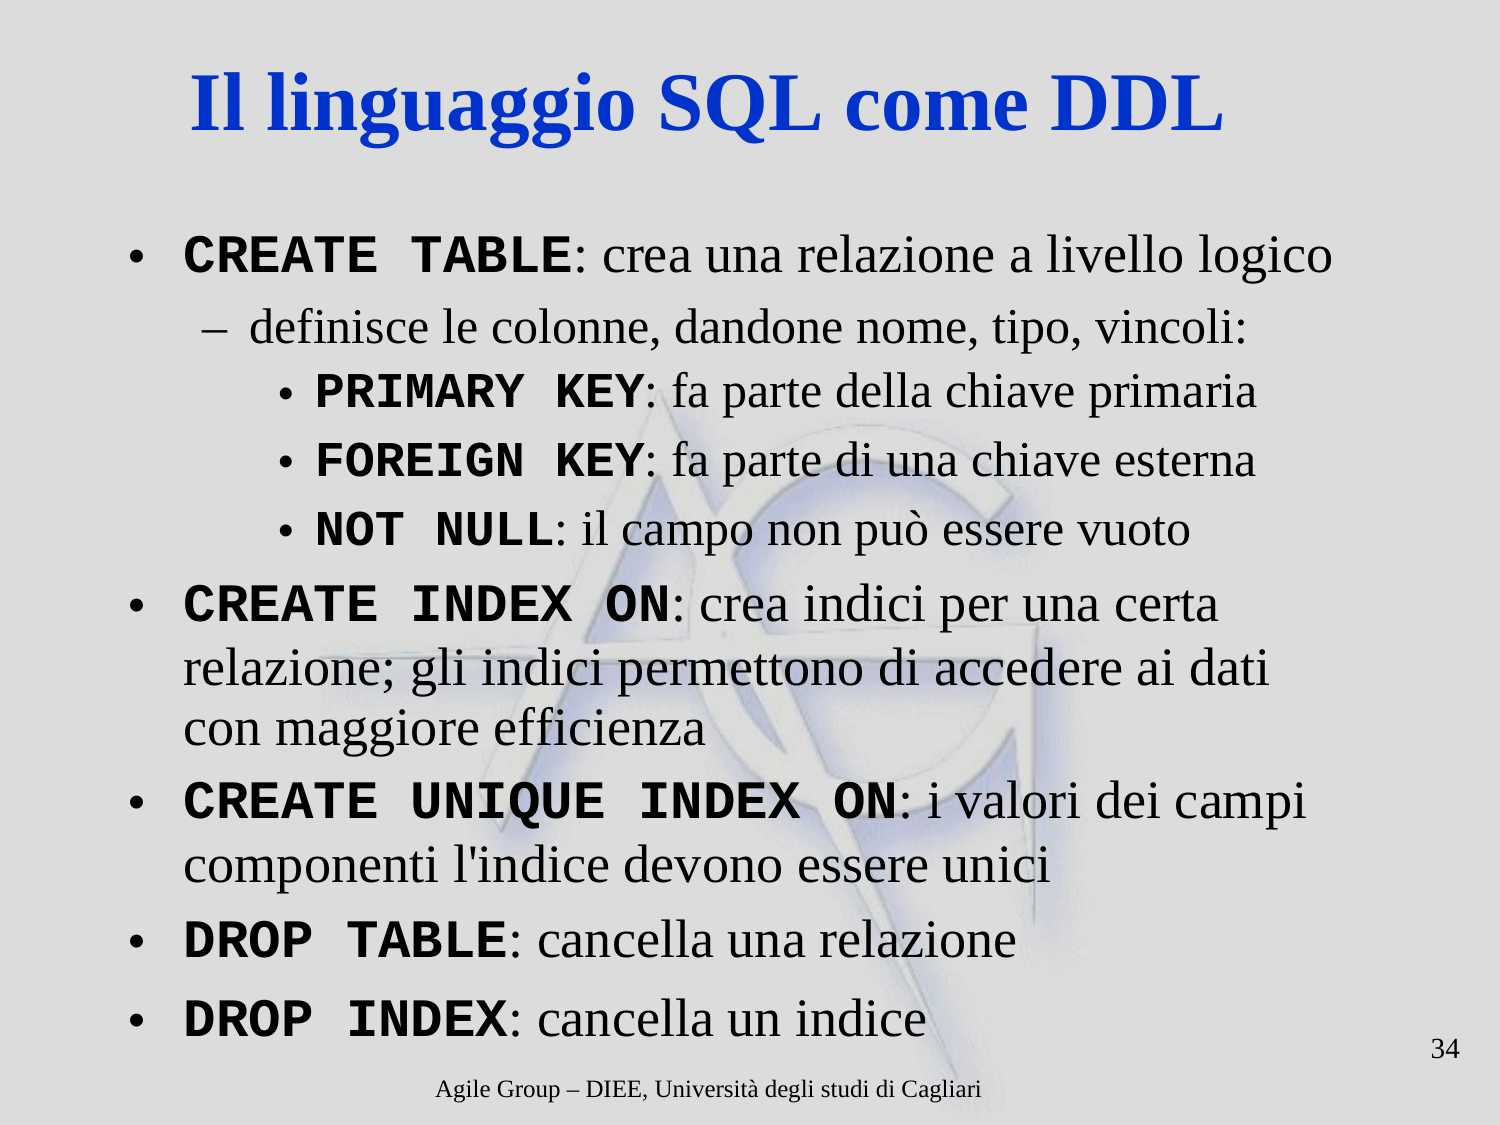

# Il linguaggio SQL come DDL
CREATE TABLE: crea una relazione a livello logico
definisce le colonne, dandone nome, tipo, vincoli:
PRIMARY KEY: fa parte della chiave primaria
FOREIGN KEY: fa parte di una chiave esterna
NOT NULL: il campo non può essere vuoto
CREATE INDEX ON: crea indici per una certa relazione; gli indici permettono di accedere ai dati con maggiore efficienza
CREATE UNIQUE INDEX ON: i valori dei campi componenti l'indice devono essere unici
DROP TABLE: cancella una relazione
DROP INDEX: cancella un indice
34